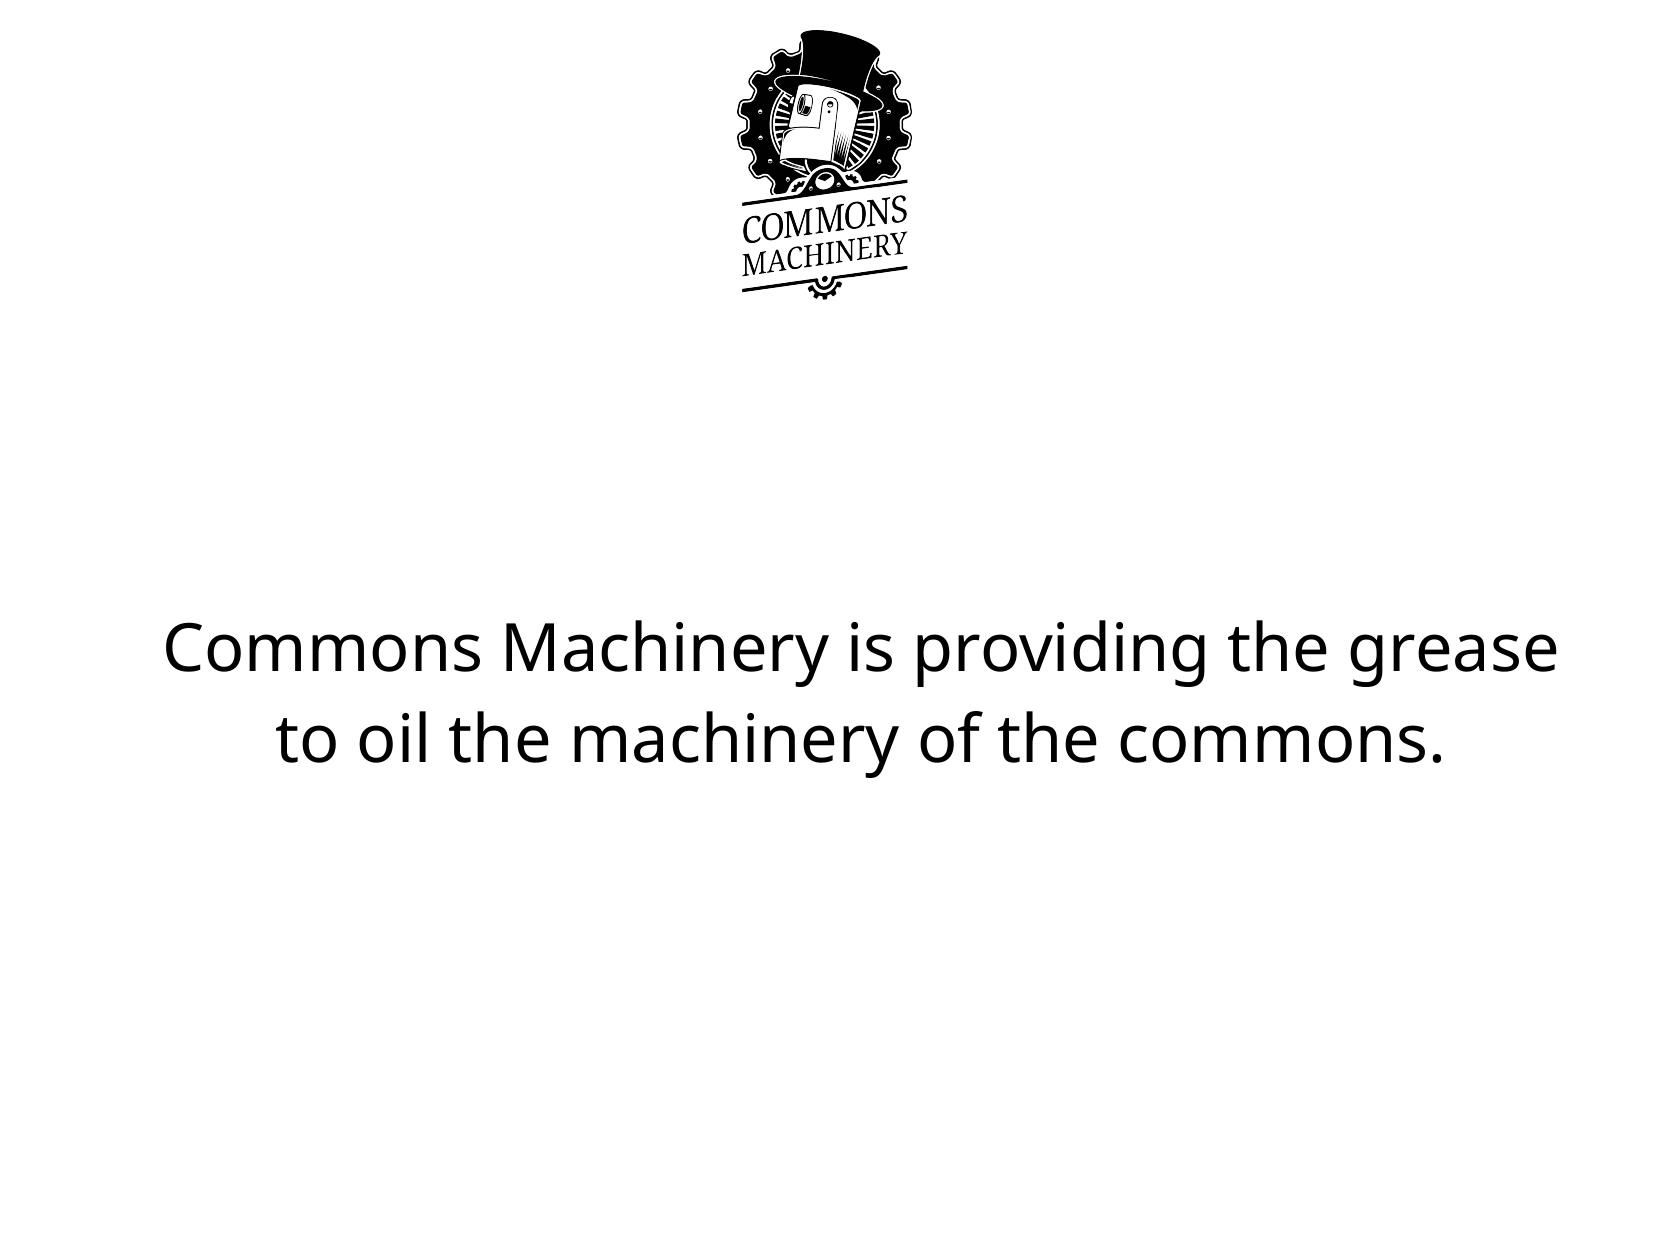

#
Commons Machinery is providing the grease to oil the machinery of the commons.